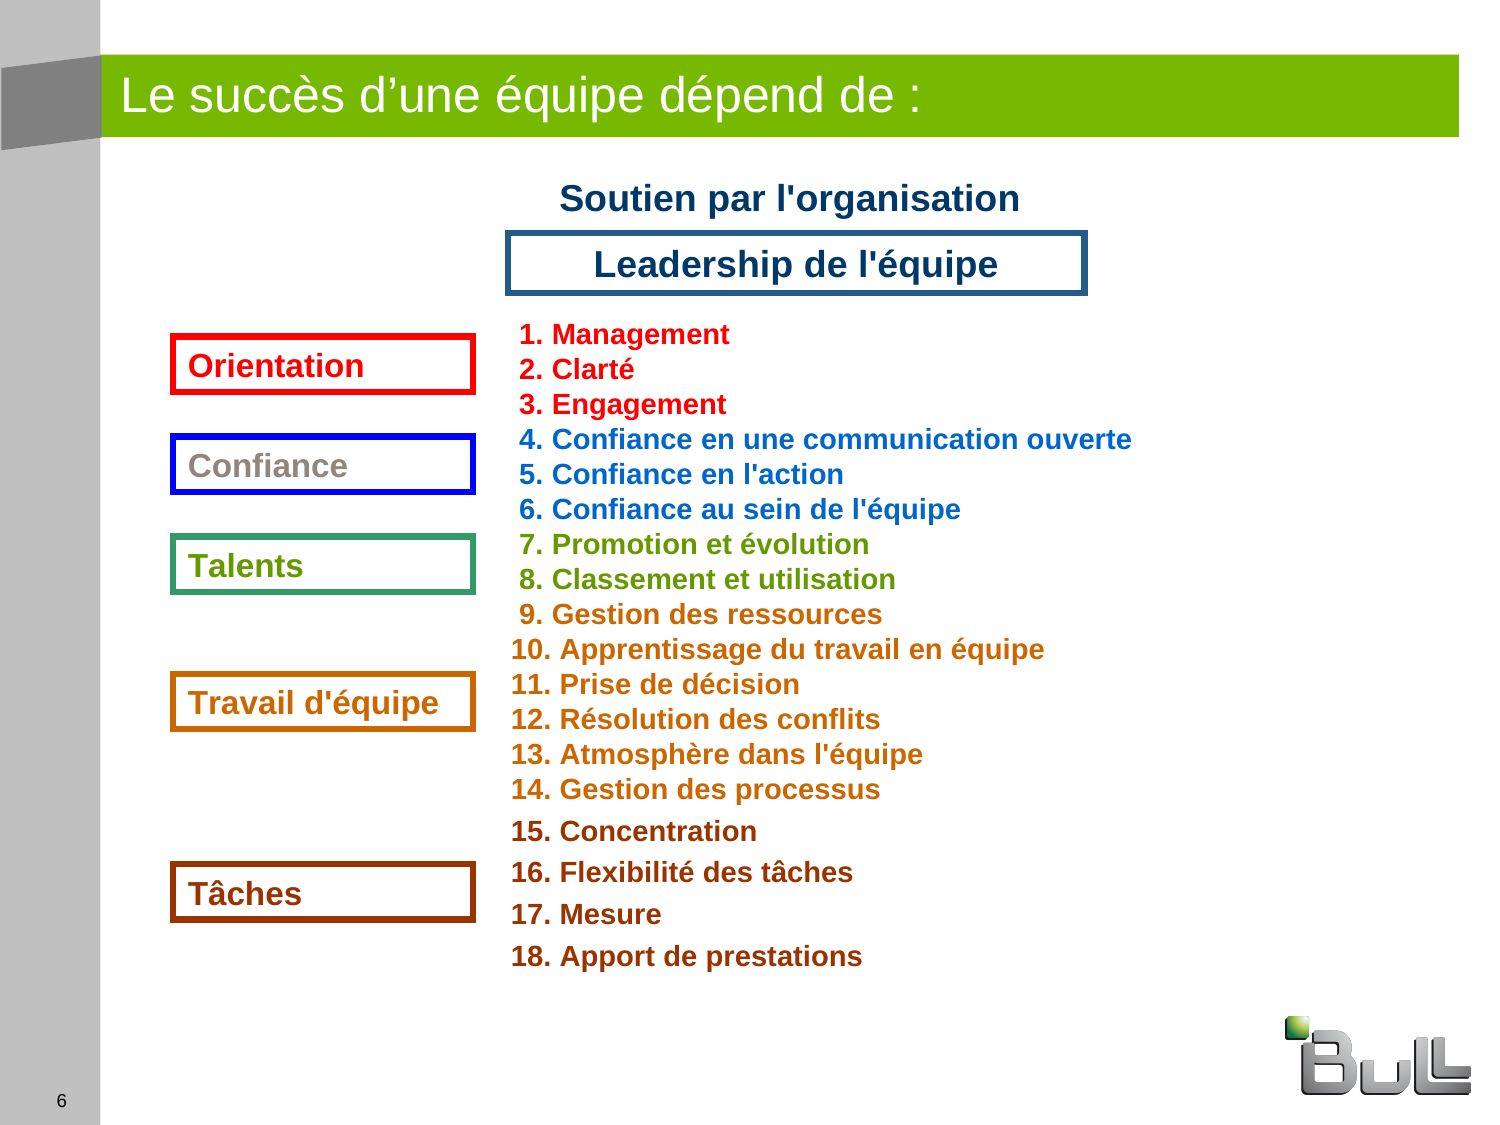

Le succès d’une équipe dépend de :
Soutien par l'organisation
Leadership de l'équipe
 1. Management
 2. Clarté
 3. Engagement
 4. Confiance en une communication ouverte
 5. Confiance en l'action
 6. Confiance au sein de l'équipe
 7. Promotion et évolution
 8. Classement et utilisation
 9. Gestion des ressources
10. Apprentissage du travail en équipe
11. Prise de décision
12. Résolution des conflits
13. Atmosphère dans l'équipe
14. Gestion des processus
15. Concentration
16. Flexibilité des tâches
17. Mesure
18. Apport de prestations
Orientation
Confiance
Talents
Travail d'équipe
Tâches